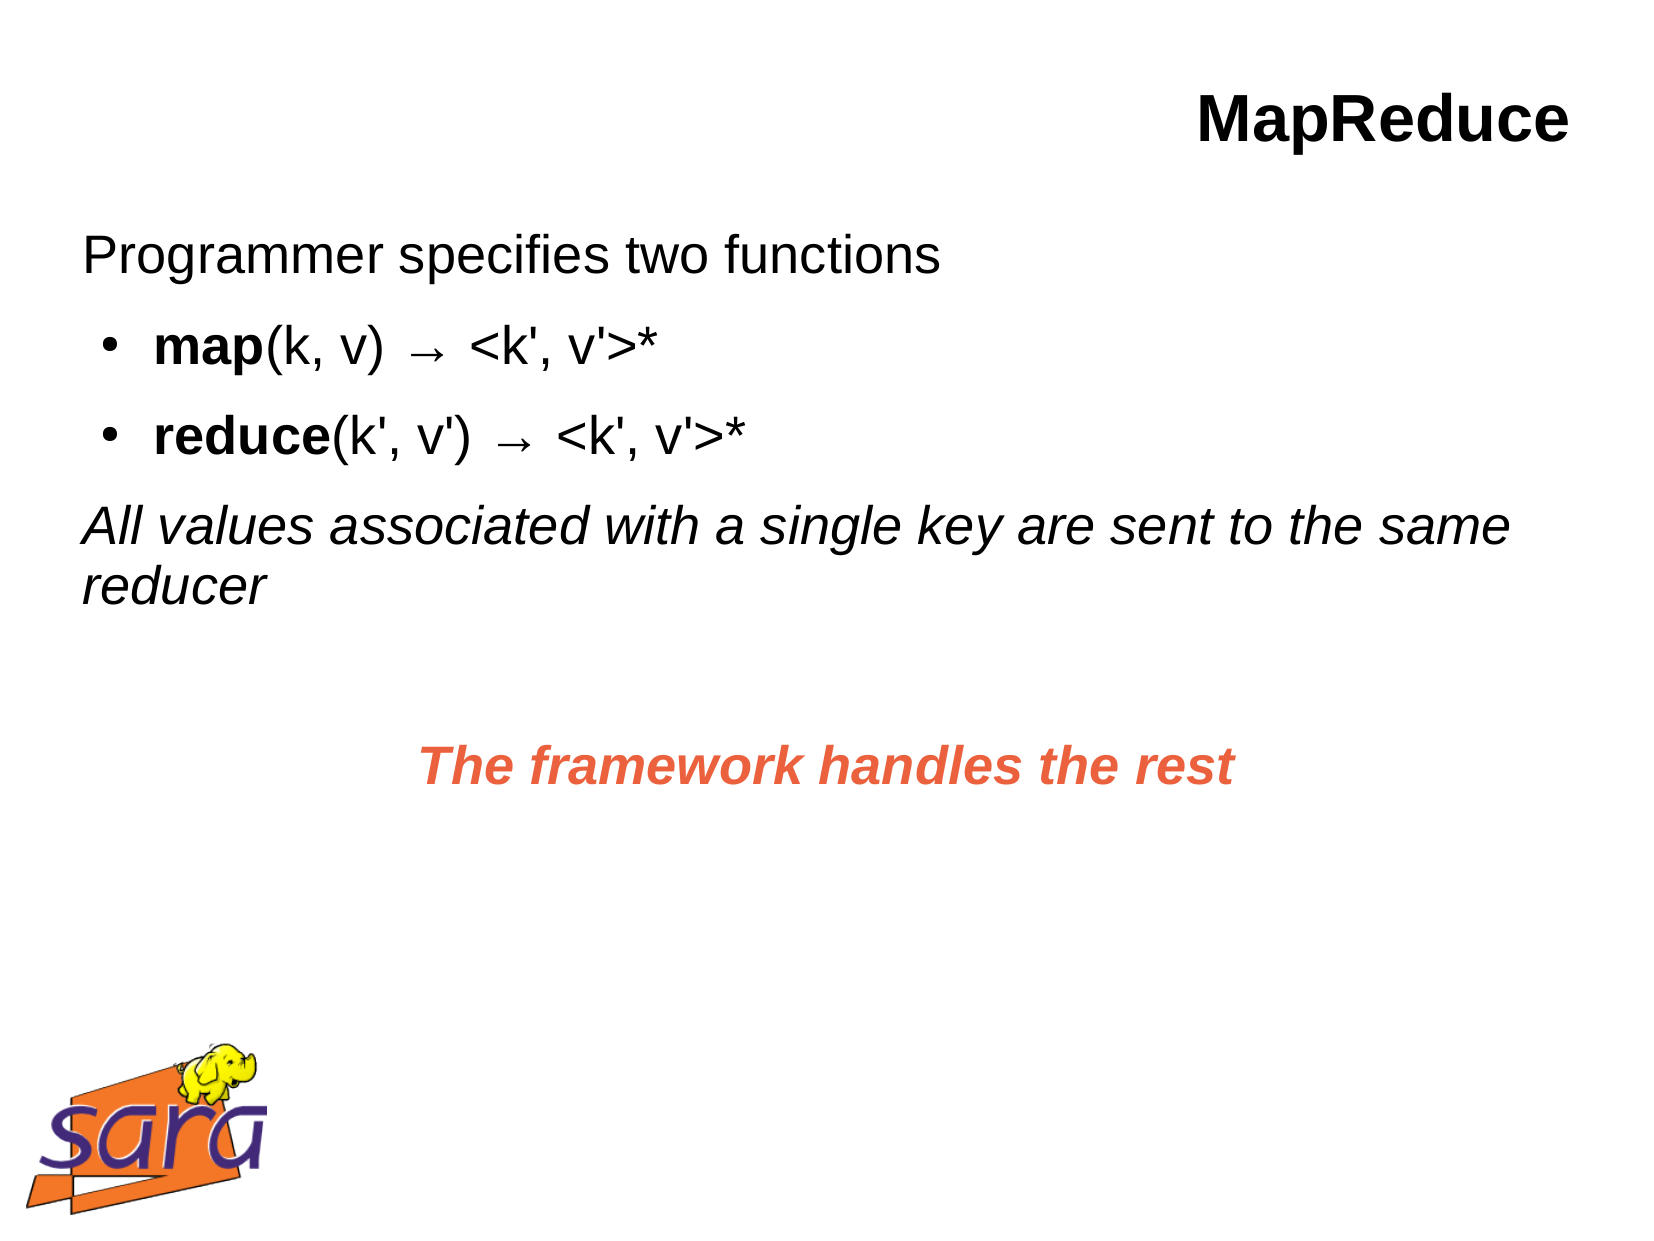

# MapReduce
Programmer specifies two functions
map(k, v) → <k', v'>*
reduce(k', v') → <k', v'>*
All values associated with a single key are sent to the same reducer
The framework handles the rest